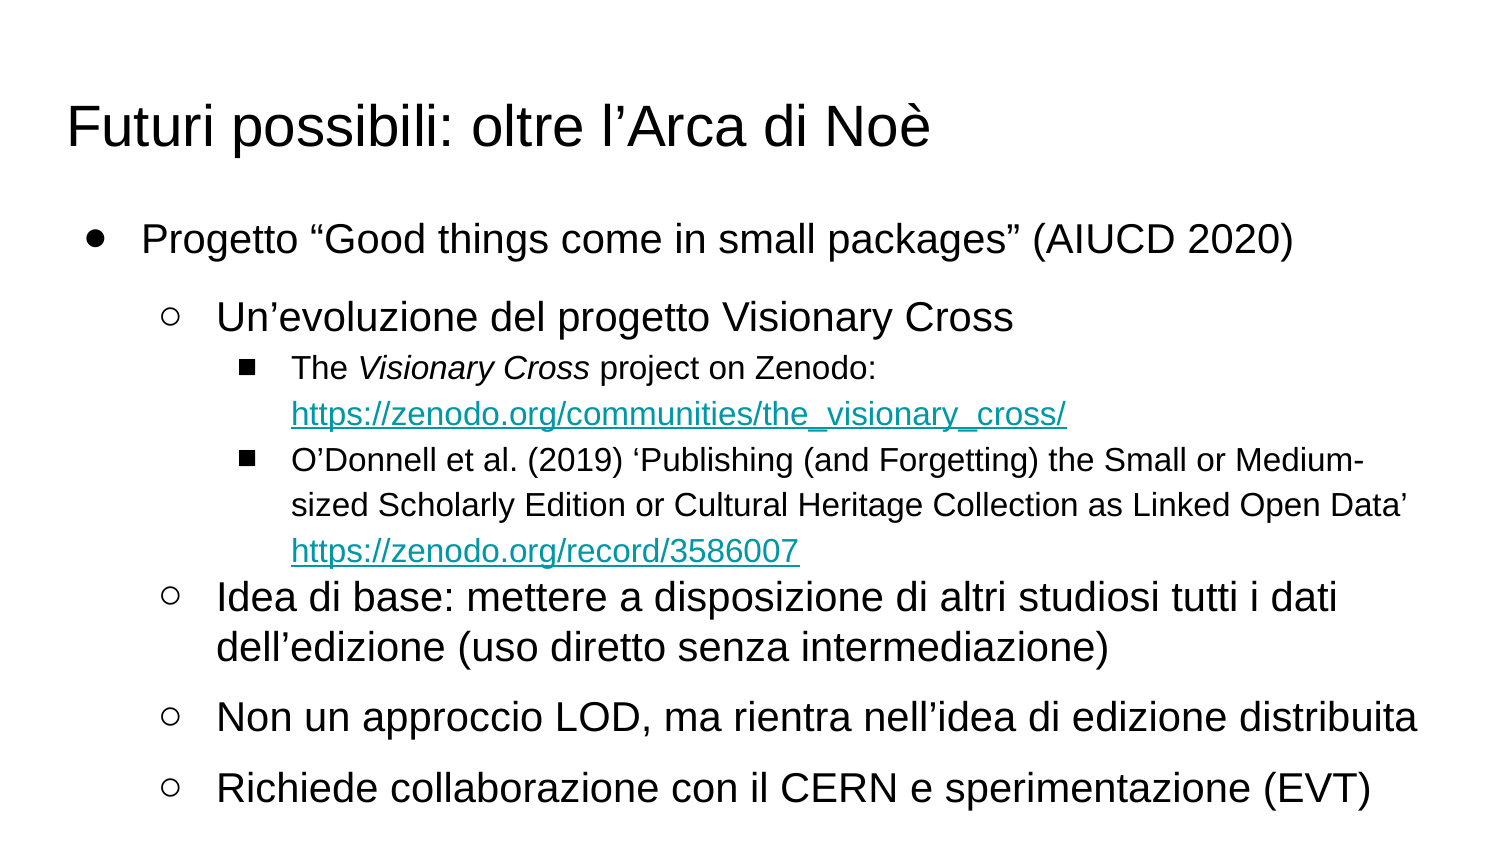

# Futuri possibili: oltre l’Arca di Noè
Progetto “Good things come in small packages” (AIUCD 2020)
Un’evoluzione del progetto Visionary Cross
The Visionary Cross project on Zenodo: https://zenodo.org/communities/the_visionary_cross/
O’Donnell et al. (2019) ‘Publishing (and Forgetting) the Small or Medium-sized Scholarly Edition or Cultural Heritage Collection as Linked Open Data’ https://zenodo.org/record/3586007
Idea di base: mettere a disposizione di altri studiosi tutti i dati dell’edizione (uso diretto senza intermediazione)
Non un approccio LOD, ma rientra nell’idea di edizione distribuita
Richiede collaborazione con il CERN e sperimentazione (EVT)